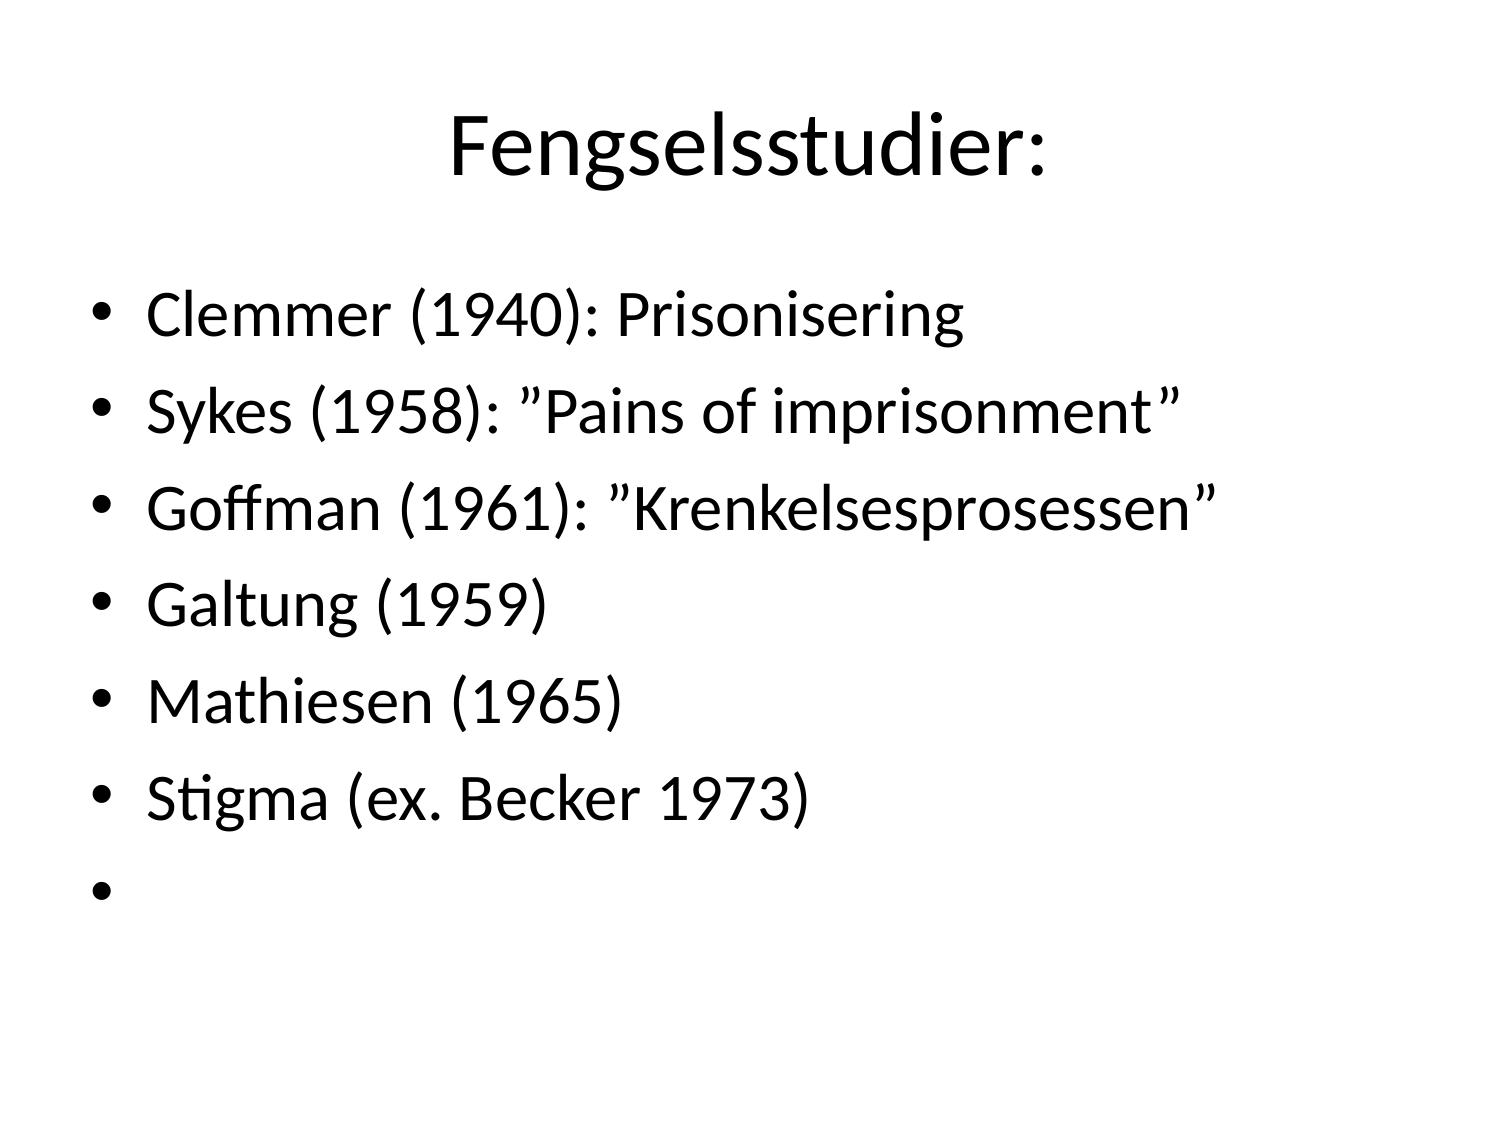

# Fengselsstudier:
Clemmer (1940): Prisonisering
Sykes (1958): ”Pains of imprisonment”
Goffman (1961): ”Krenkelsesprosessen”
Galtung (1959)
Mathiesen (1965)
Stigma (ex. Becker 1973)